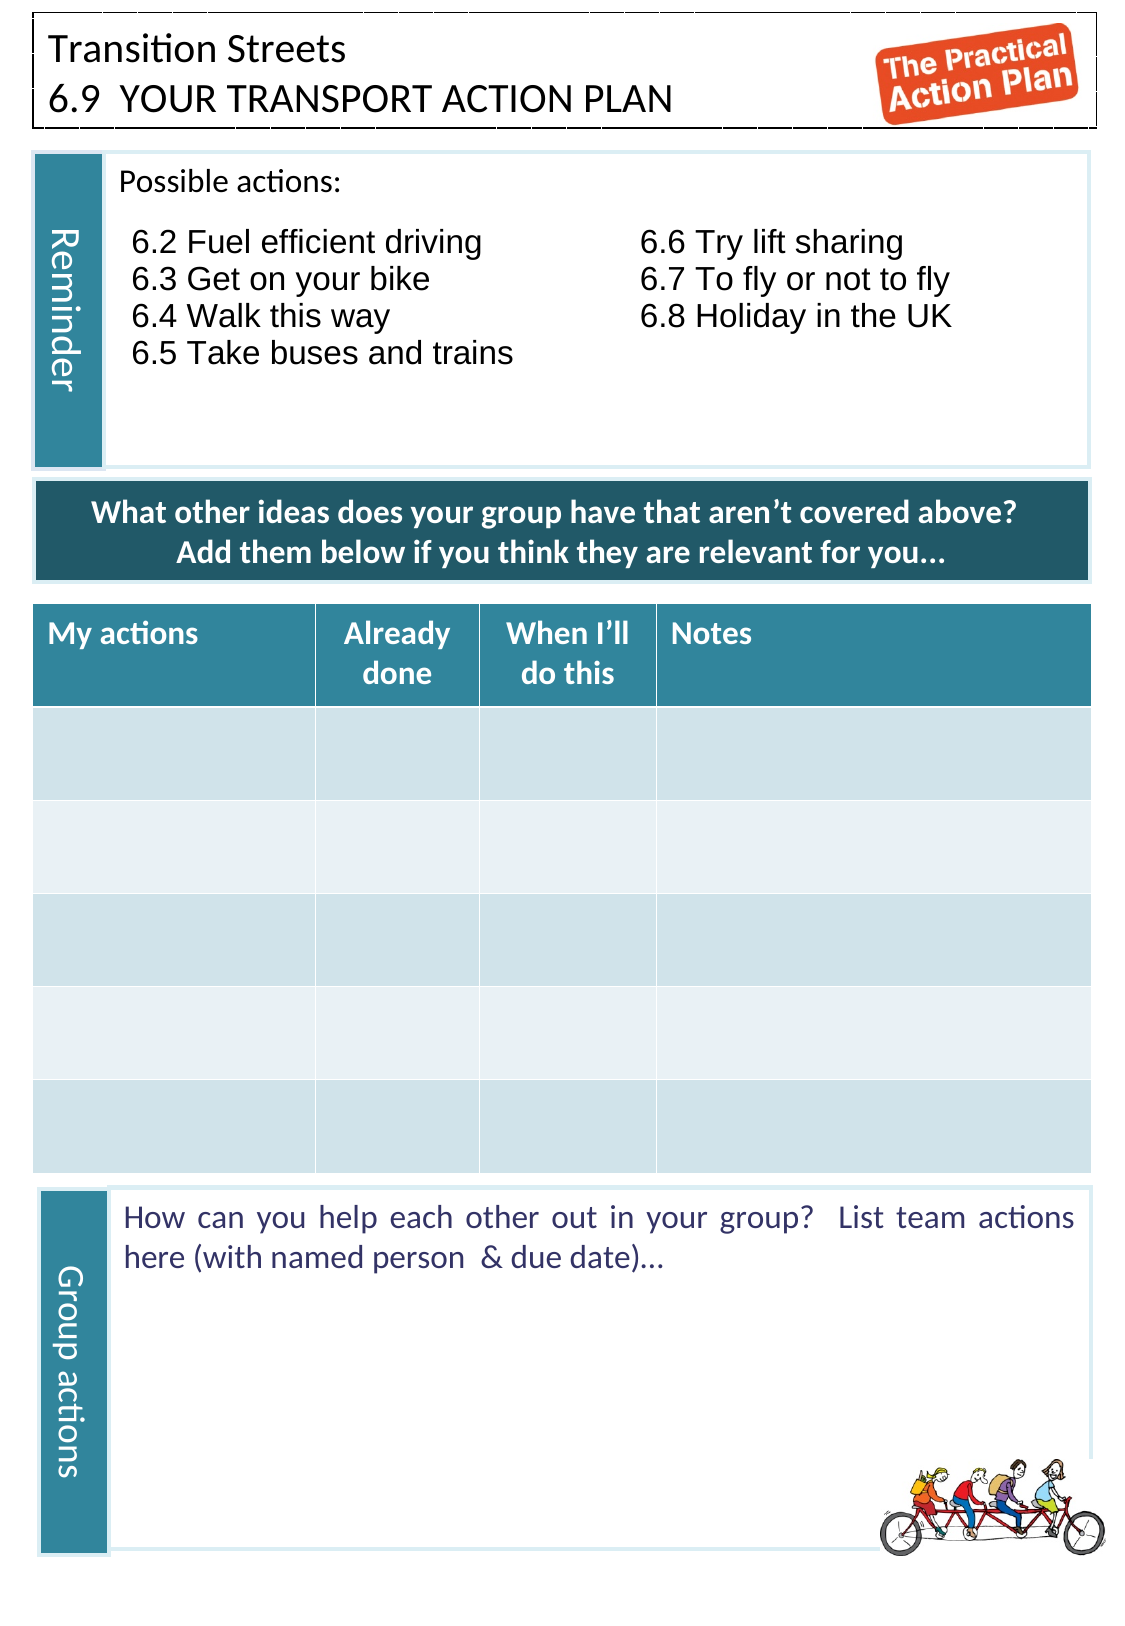

Transition Streets
6.9 YOUR TRANSPORT ACTION PLAN
Reminder
Possible actions:
| 6.2 Fuel efficient driving 6.3 Get on your bike 6.4 Walk this way 6.5 Take buses and trains | 6.6 Try lift sharing 6.7 To fly or not to fly 6.8 Holiday in the UK |
| --- | --- |
What other ideas does your group have that aren’t covered above?
Add them below if you think they are relevant for you...
| My actions | Already done | When I’ll do this | Notes |
| --- | --- | --- | --- |
| | | | |
| | | | |
| | | | |
| | | | |
| | | | |
How can you help each other out in your group? List team actions here (with named person & due date)…
Group actions